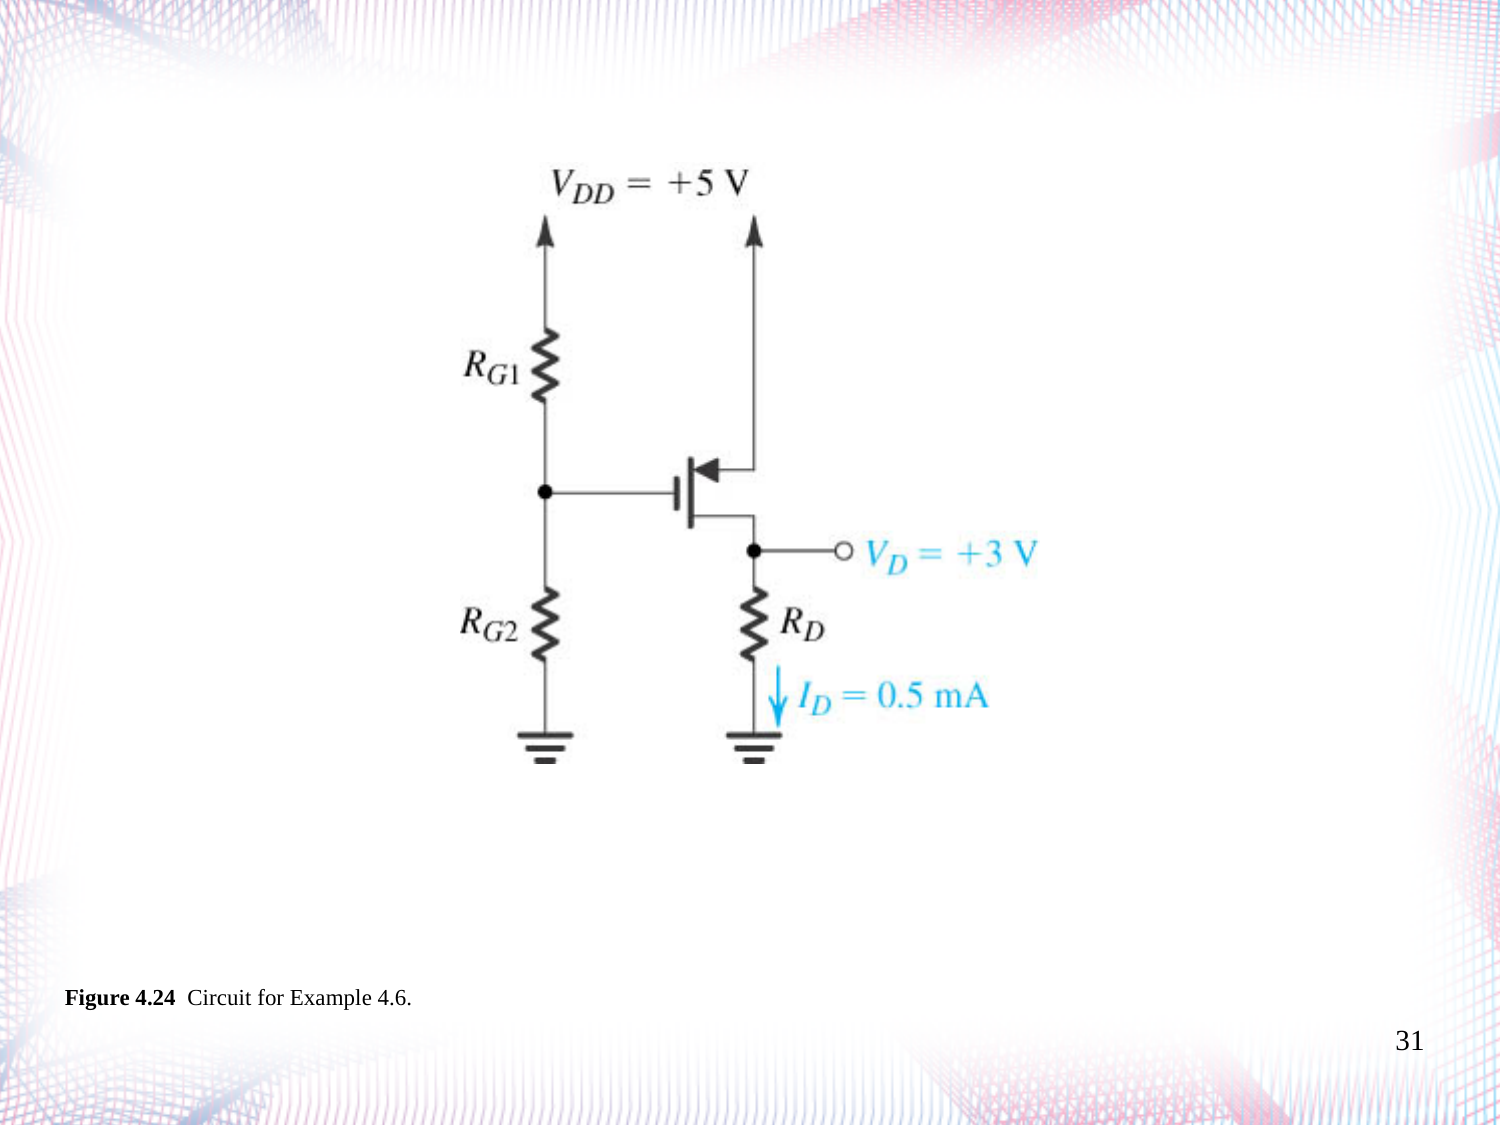

Figure 4.24 Circuit for Example 4.6.
31